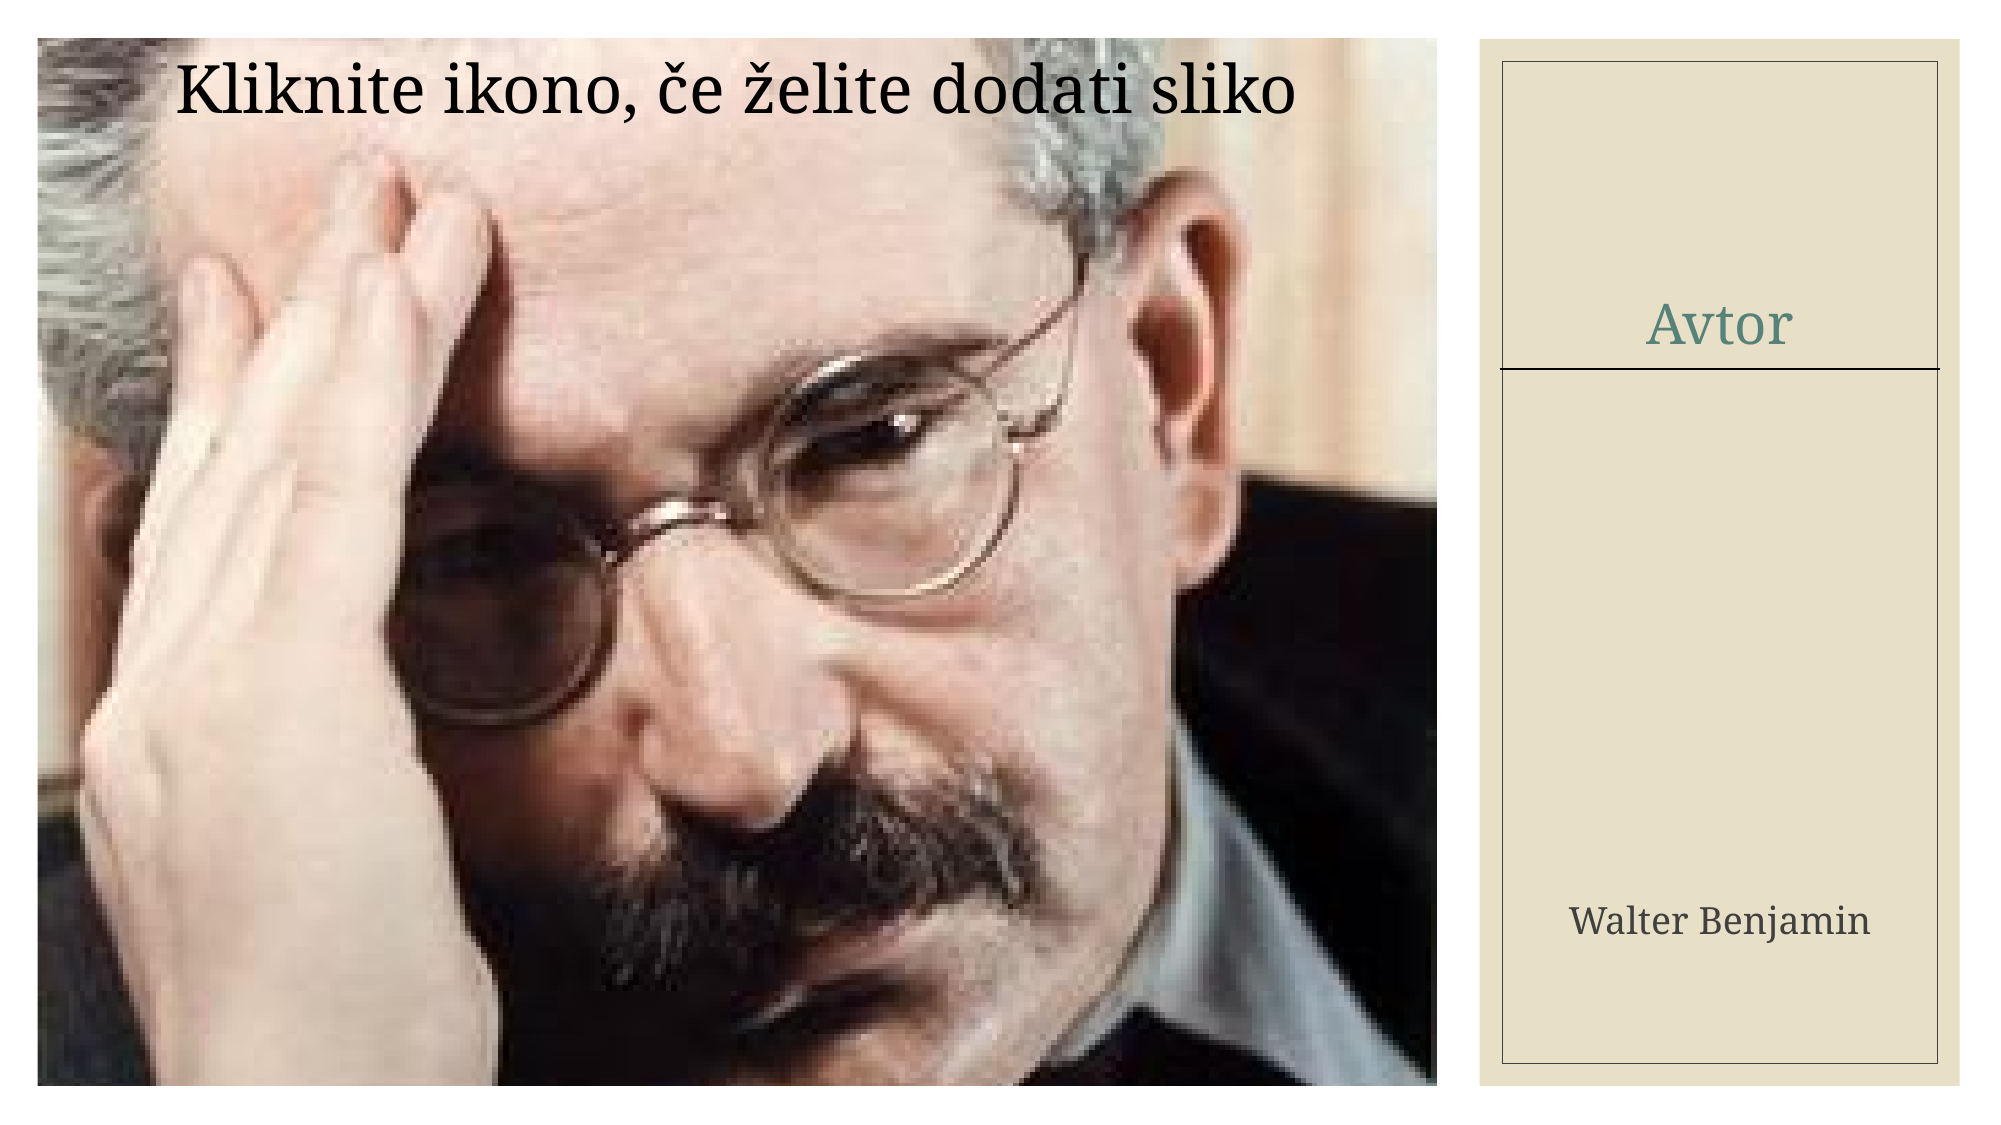

Kliknite ikono, če želite dodati sliko
# Avtor
Walter Benjamin